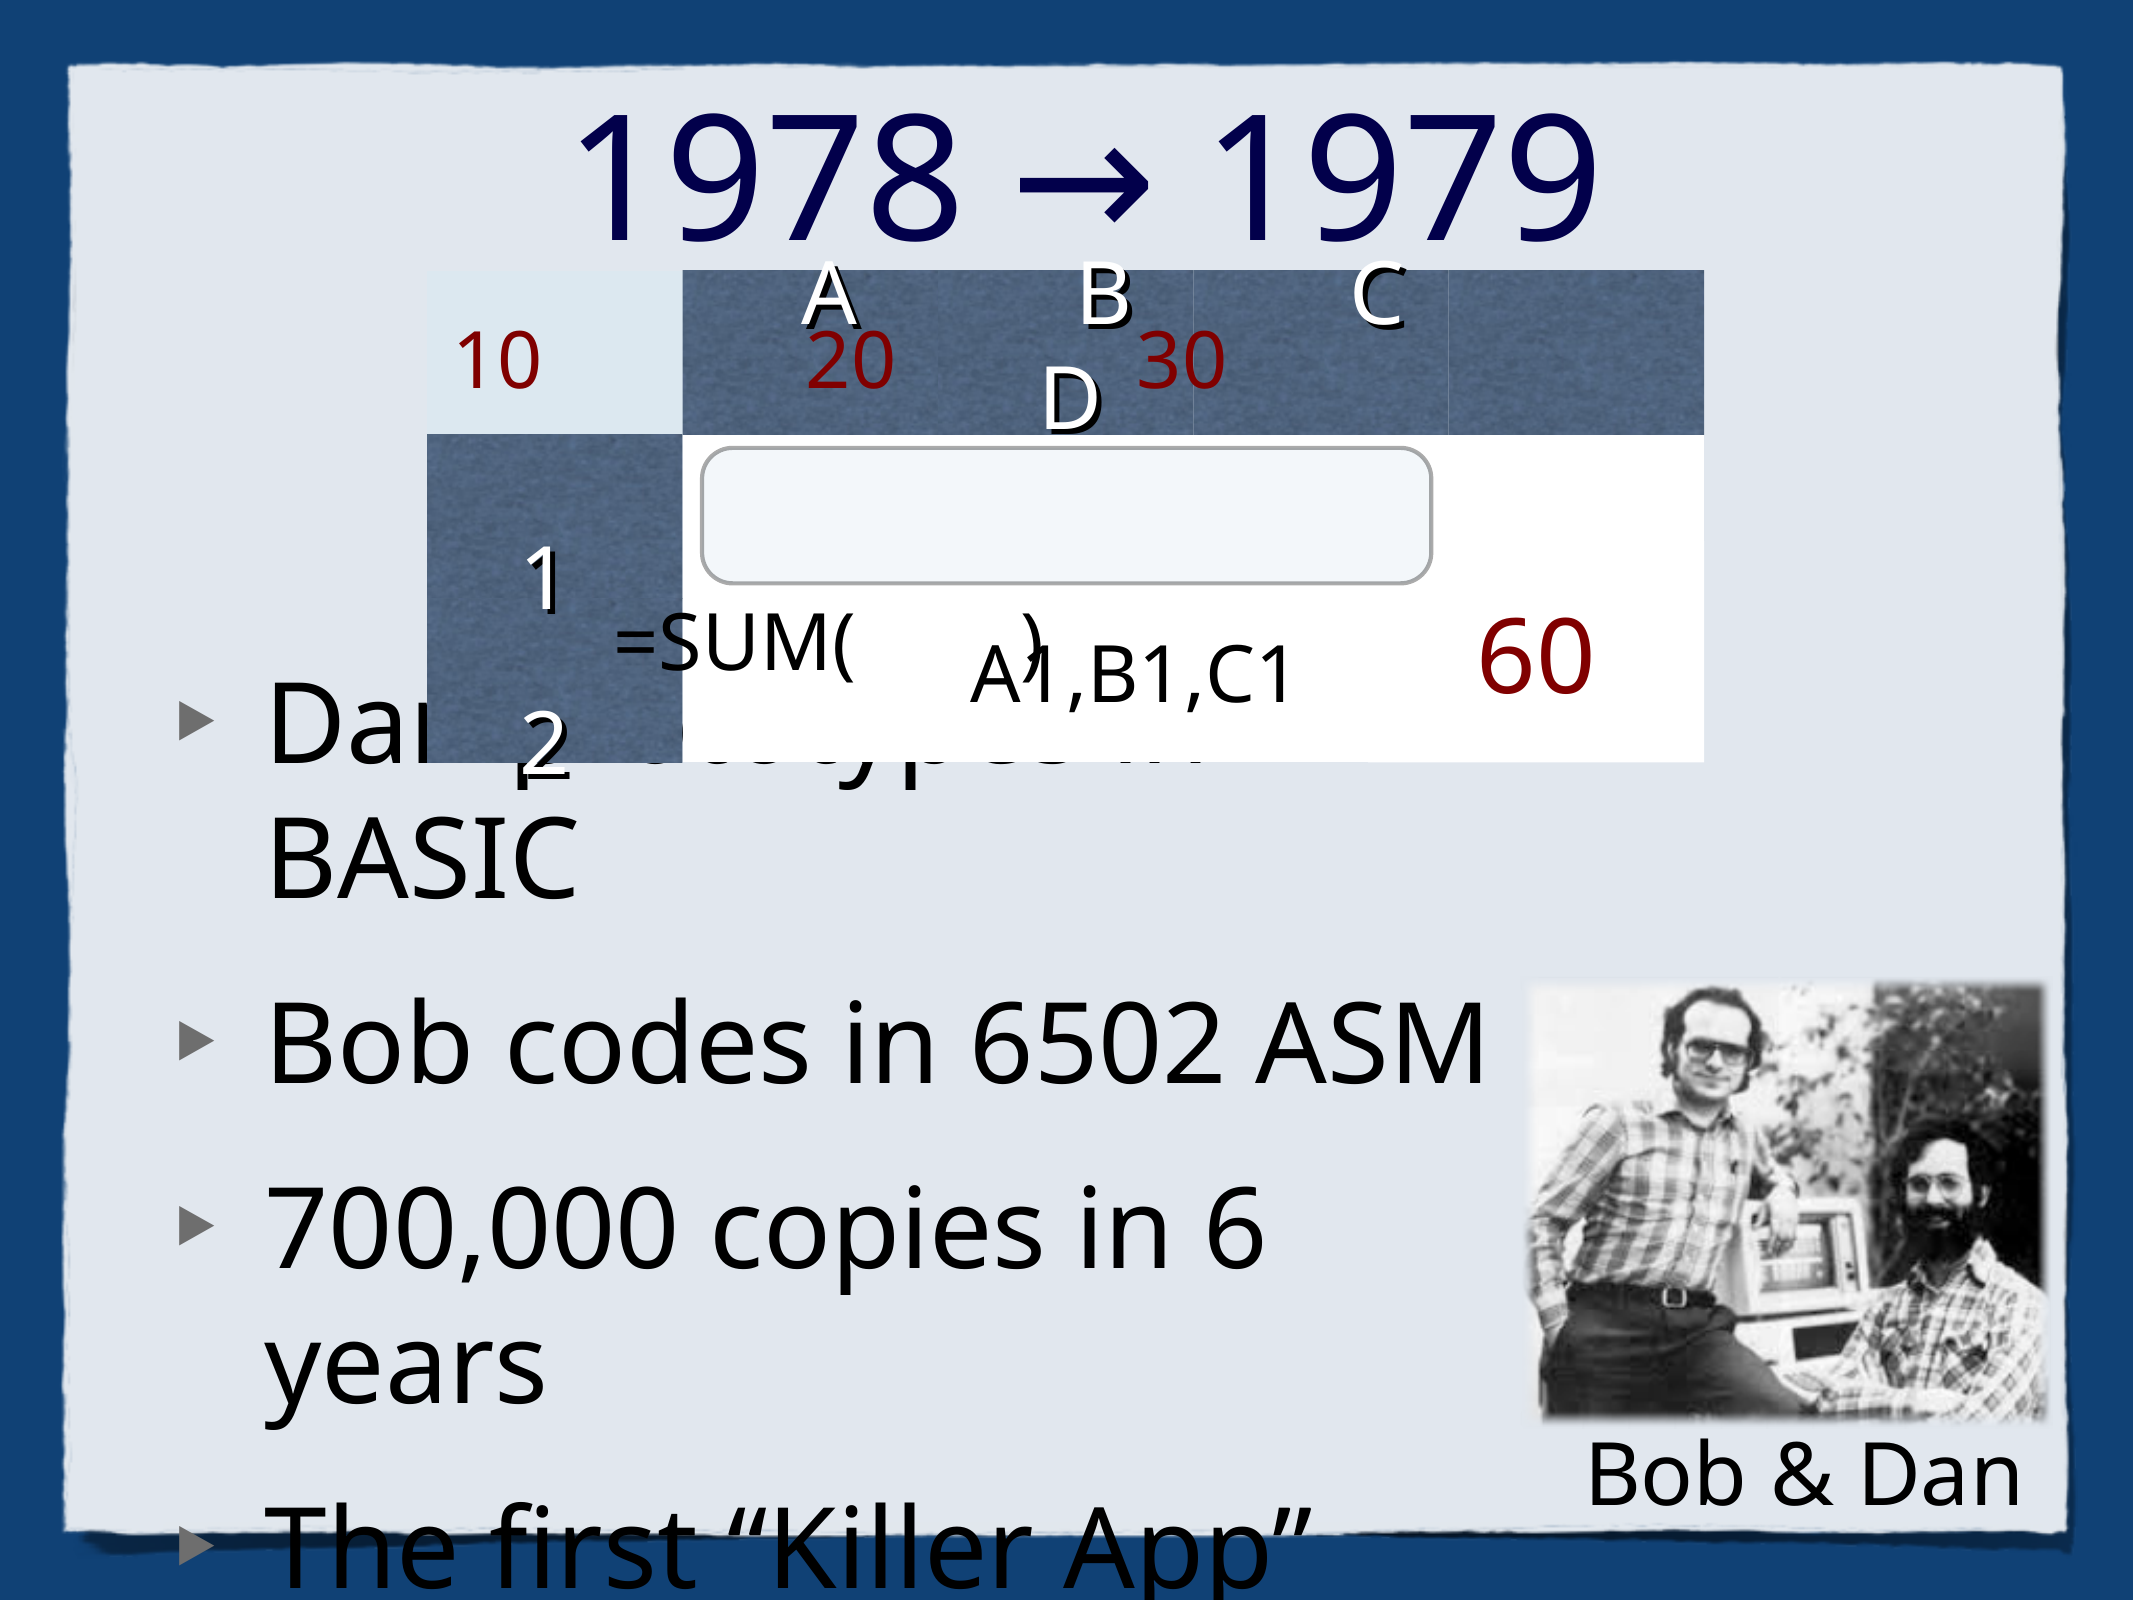

1978 → 1979
 A B C D
1
2
| | | | | |
| --- | --- | --- | --- | --- |
| | | | | |
| | | | | |
10
20
30
60
 =SUM( )
A1,B1,C1
# Dan prototypes in BASIC
Bob codes in 6502 ASM
700,000 copies in 6 years
The first “Killer App”
Bob & Dan